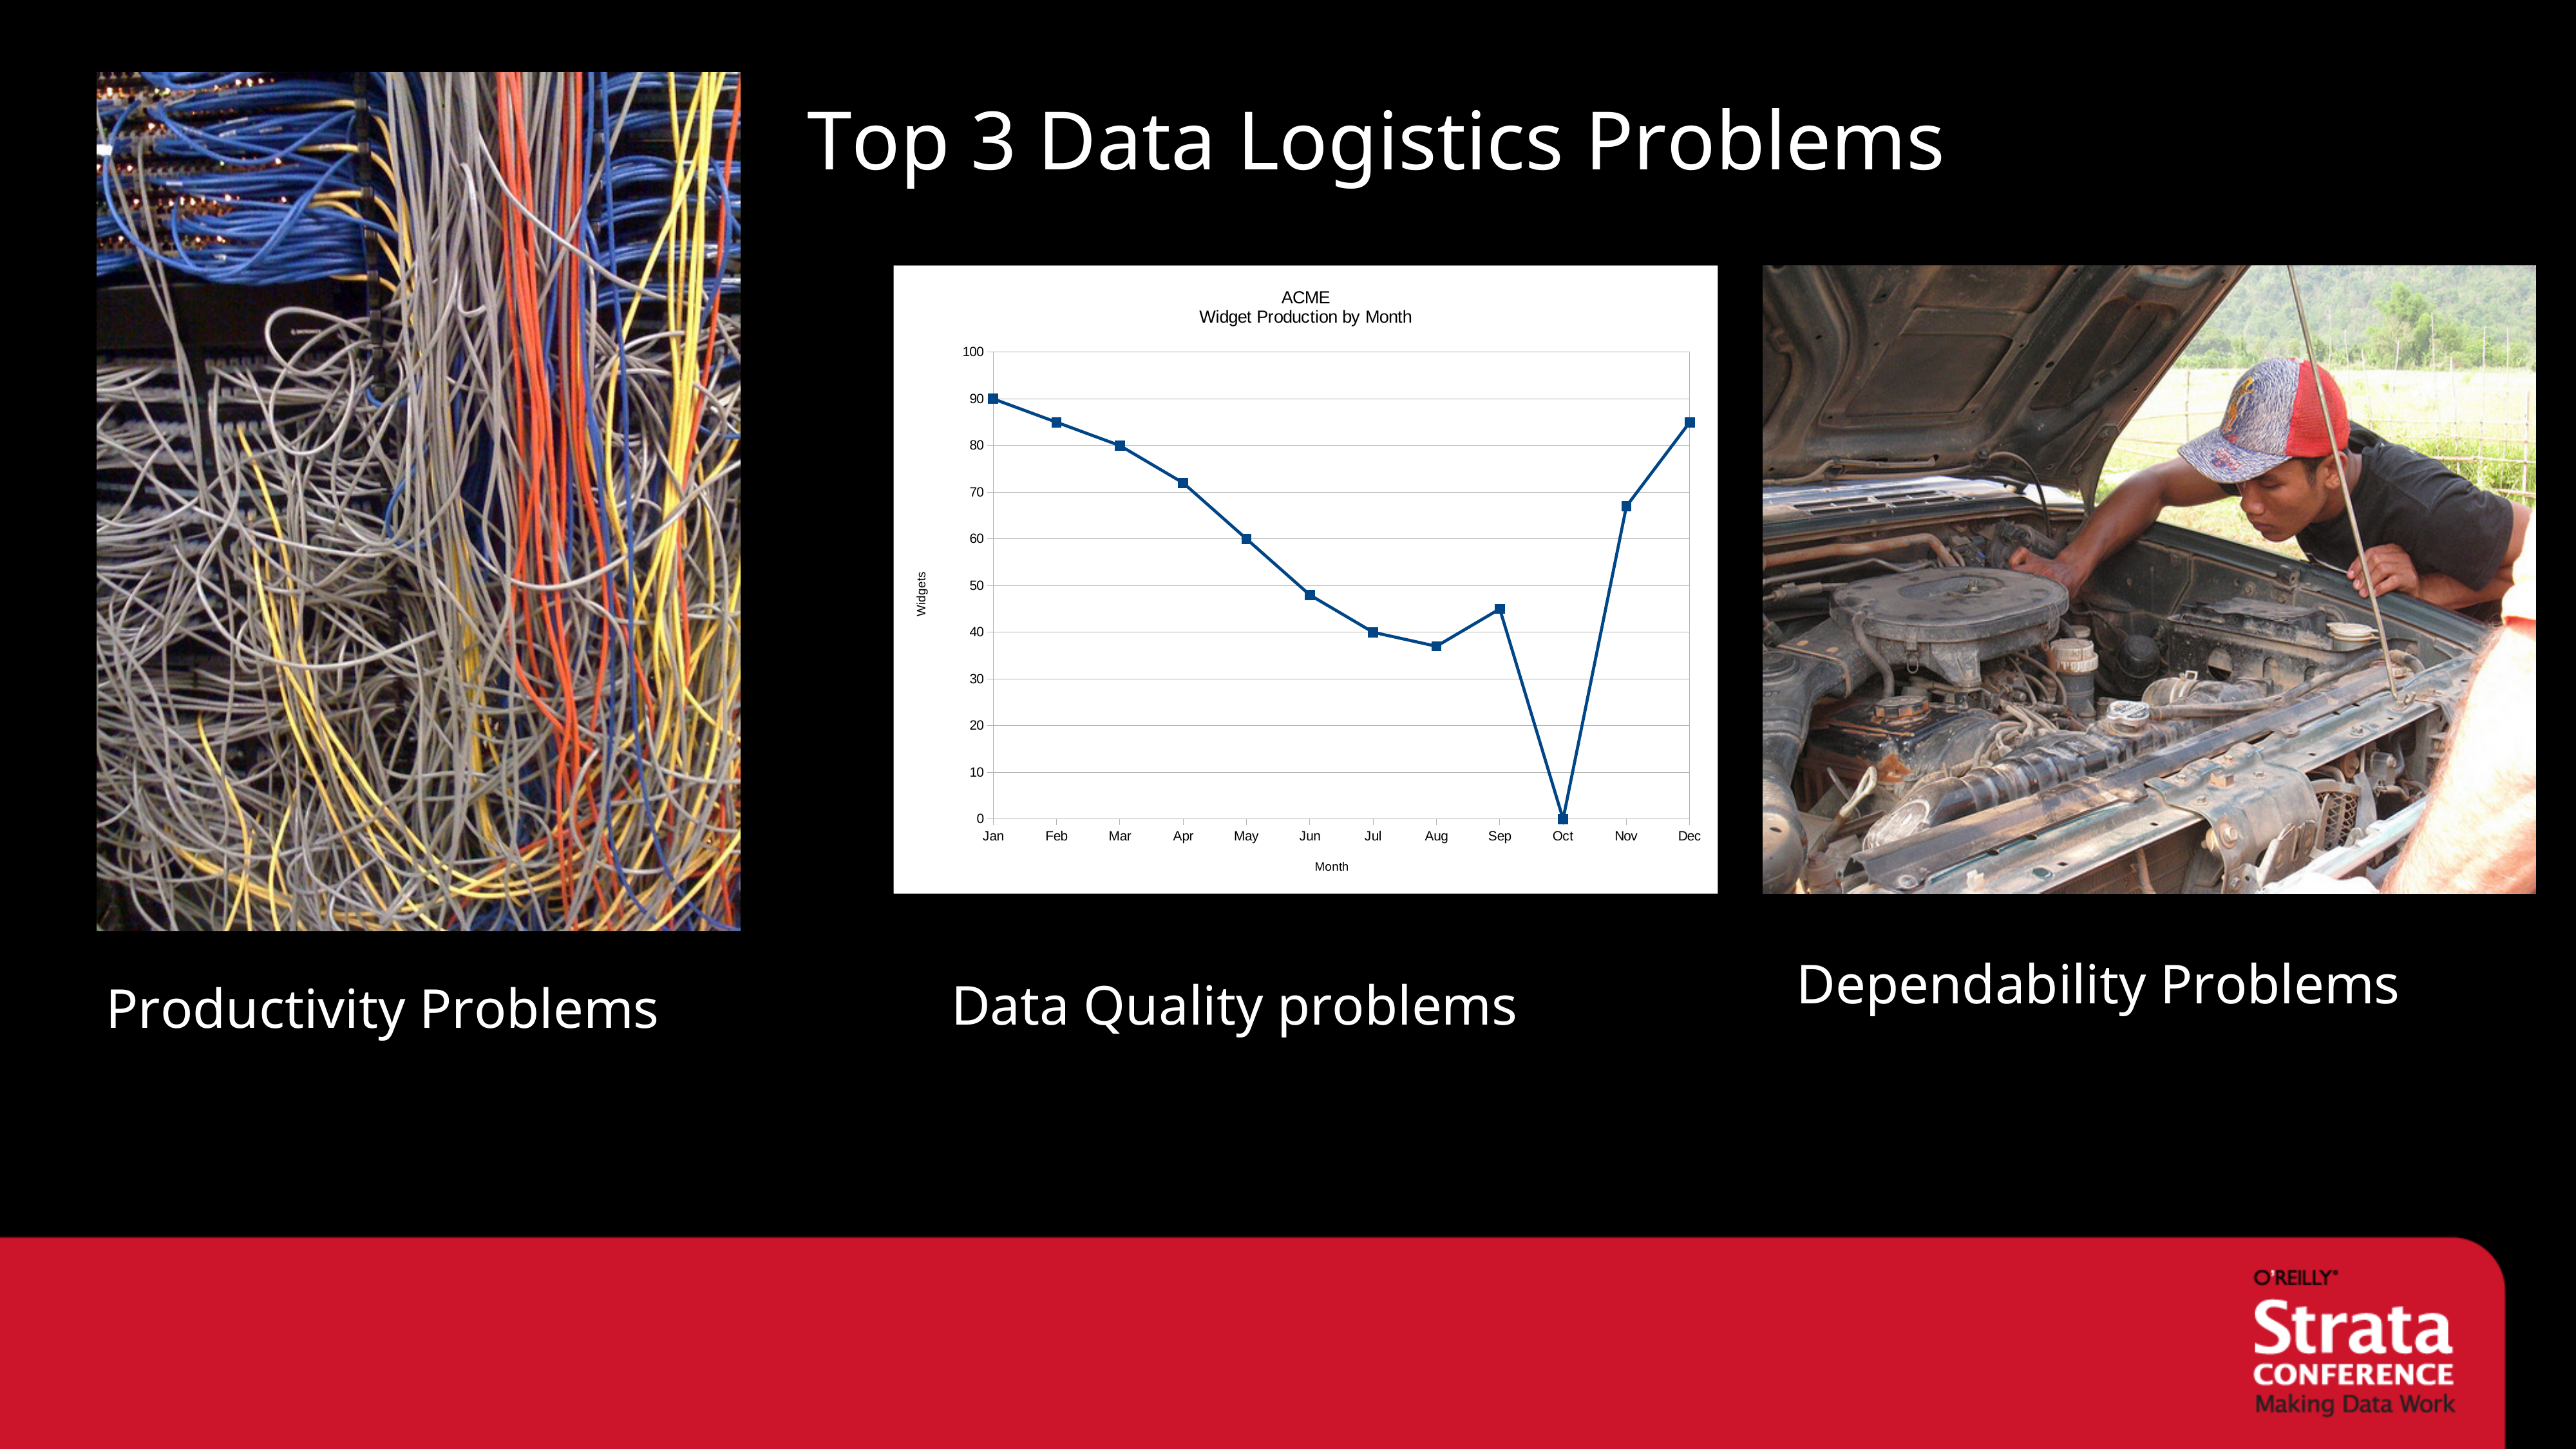

#
Top 3 Data Logistics Problems
### Chart: ACME
Widget Production by Month
| Category | Column B |
|---|---|
| Jan | 90.0 |
| Feb | 85.0 |
| Mar | 80.0 |
| Apr | 72.0 |
| May | 60.0 |
| Jun | 48.0 |
| Jul | 40.0 |
| Aug | 37.0 |
| Sep | 45.0 |
| Oct | 0.0 |
| Nov | 67.0 |
| Dec | 85.0 |
Dependability Problems
Data Quality problems
Productivity Problems